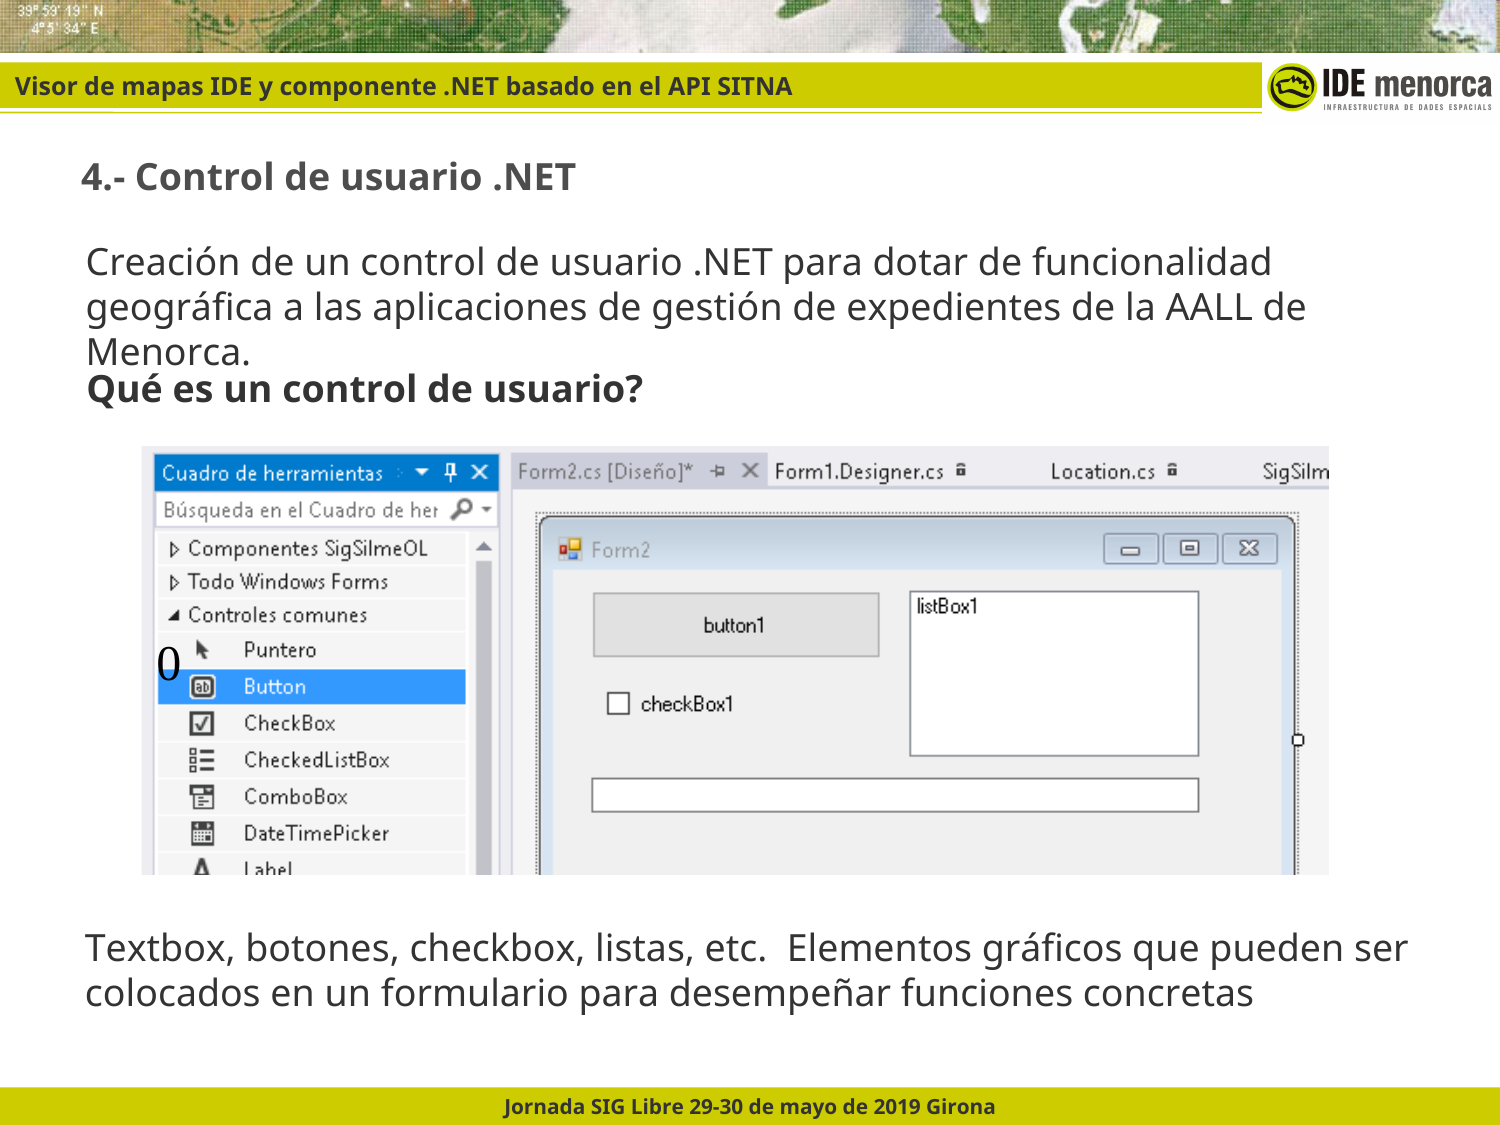

Visor de mapas IDE y componente .NET basado en el API SITNA
4.- Control de usuario .NET
Creación de un control de usuario .NET para dotar de funcionalidad geográfica a las aplicaciones de gestión de expedientes de la AALL de Menorca.
Qué es un control de usuario?
0
Textbox, botones, checkbox, listas, etc. Elementos gráficos que pueden ser colocados en un formulario para desempeñar funciones concretas
Jornada SIG Libre 29-30 de mayo de 2019 Girona